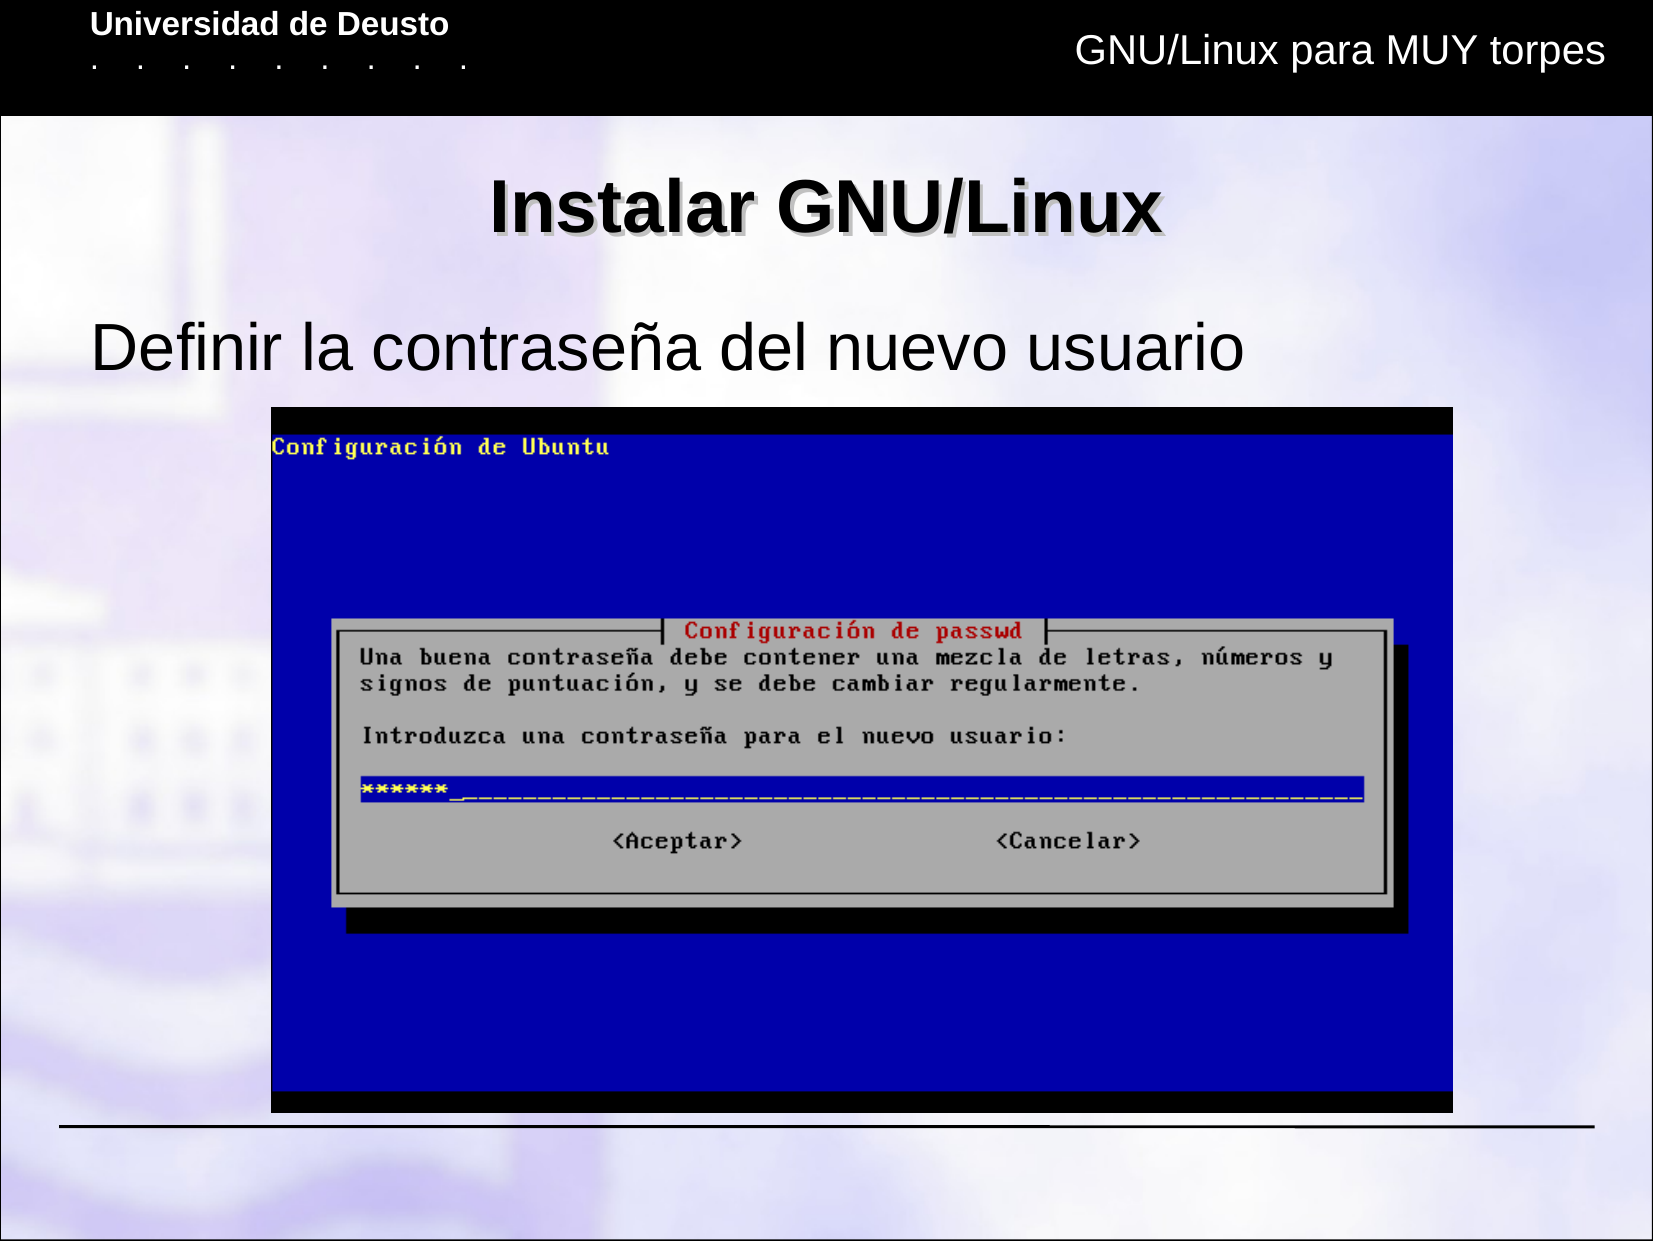

# Instalar GNU/Linux
Definir la contraseña del nuevo usuario